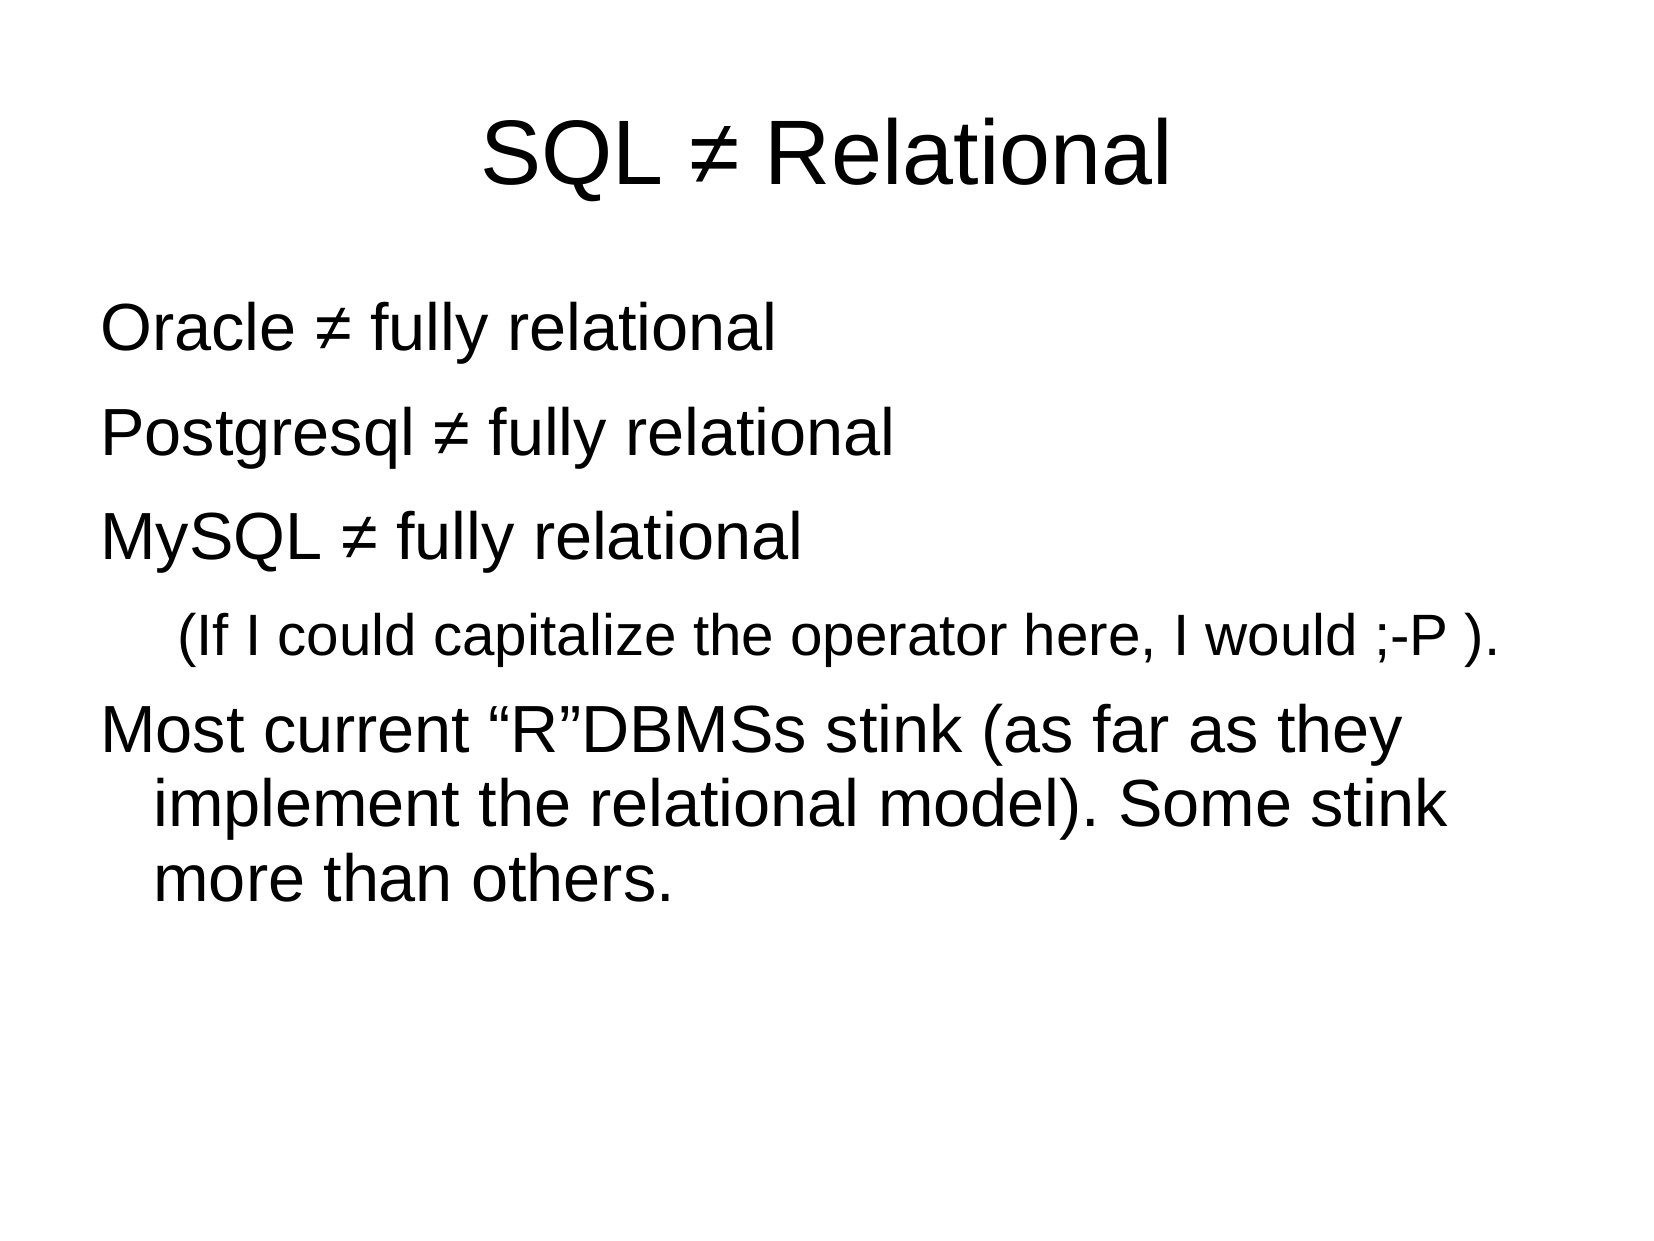

# SQL ≠ Relational
Oracle ≠ fully relational
Postgresql ≠ fully relational
MySQL ≠ fully relational
(If I could capitalize the operator here, I would ;-P ).
Most current “R”DBMSs stink (as far as they implement the relational model). Some stink more than others.